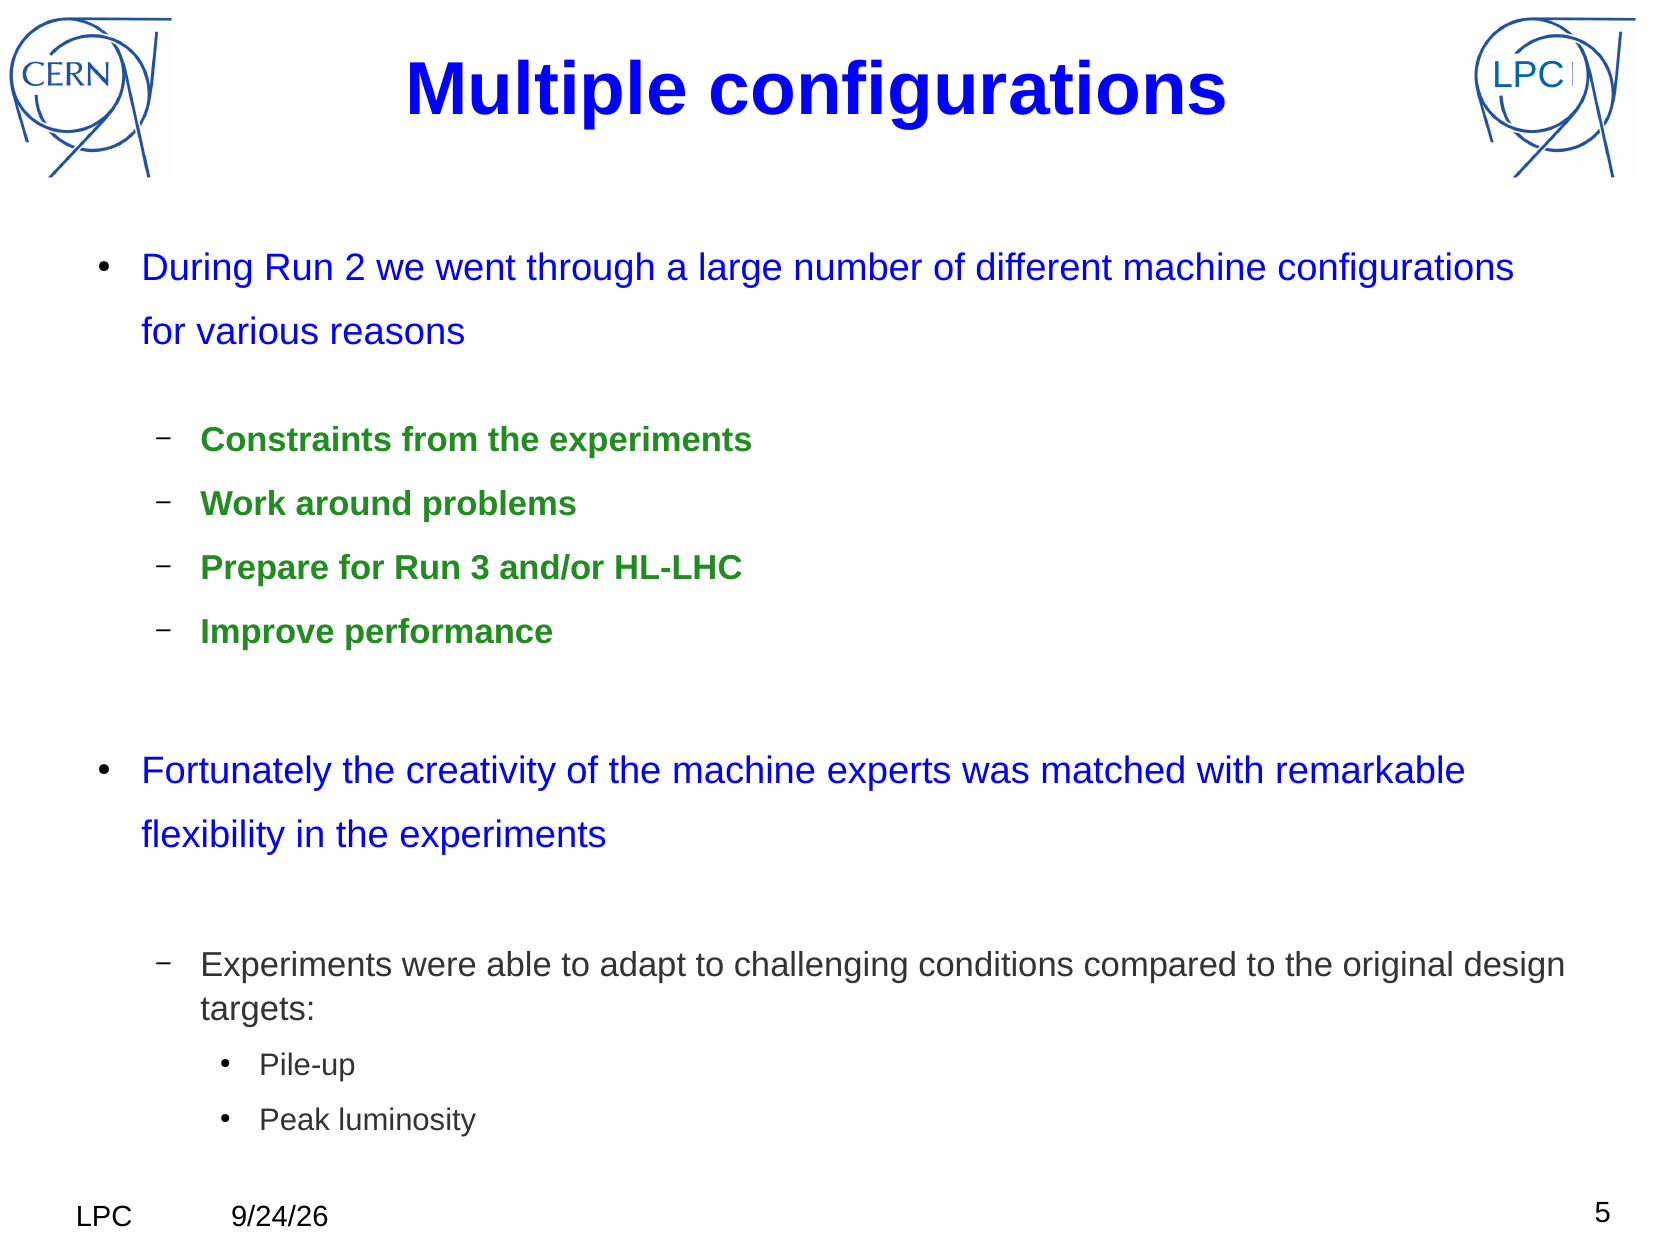

# Multiple configurations
During Run 2 we went through a large number of different machine configurations for various reasons
Constraints from the experiments
Work around problems
Prepare for Run 3 and/or HL-LHC
Improve performance
Fortunately the creativity of the machine experts was matched with remarkable flexibility in the experiments
Experiments were able to adapt to challenging conditions compared to the original design targets:
Pile-up
Peak luminosity